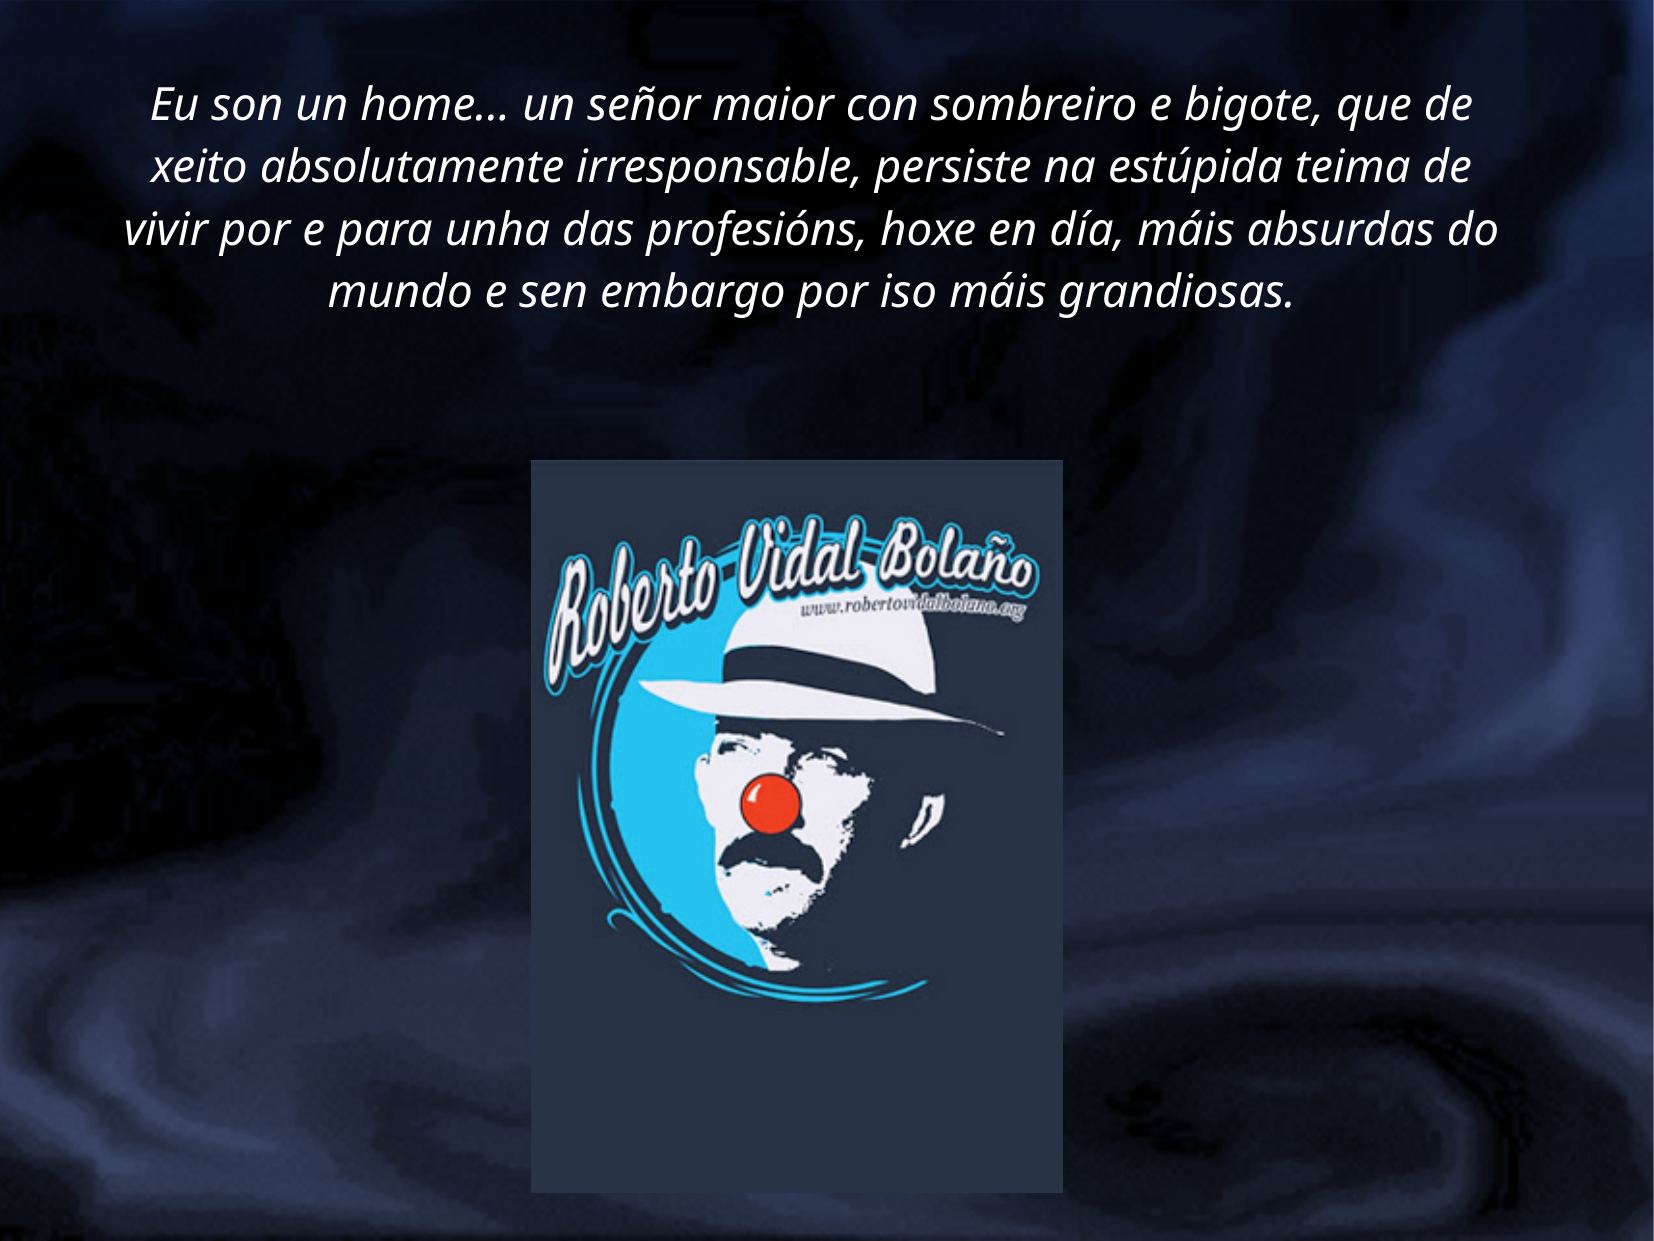

Eu son un home... un señor maior con sombreiro e bigote, que de xeito absolutamente irresponsable, persiste na estúpida teima de vivir por e para unha das profesións, hoxe en día, máis absurdas do mundo e sen embargo por iso máis grandiosas.